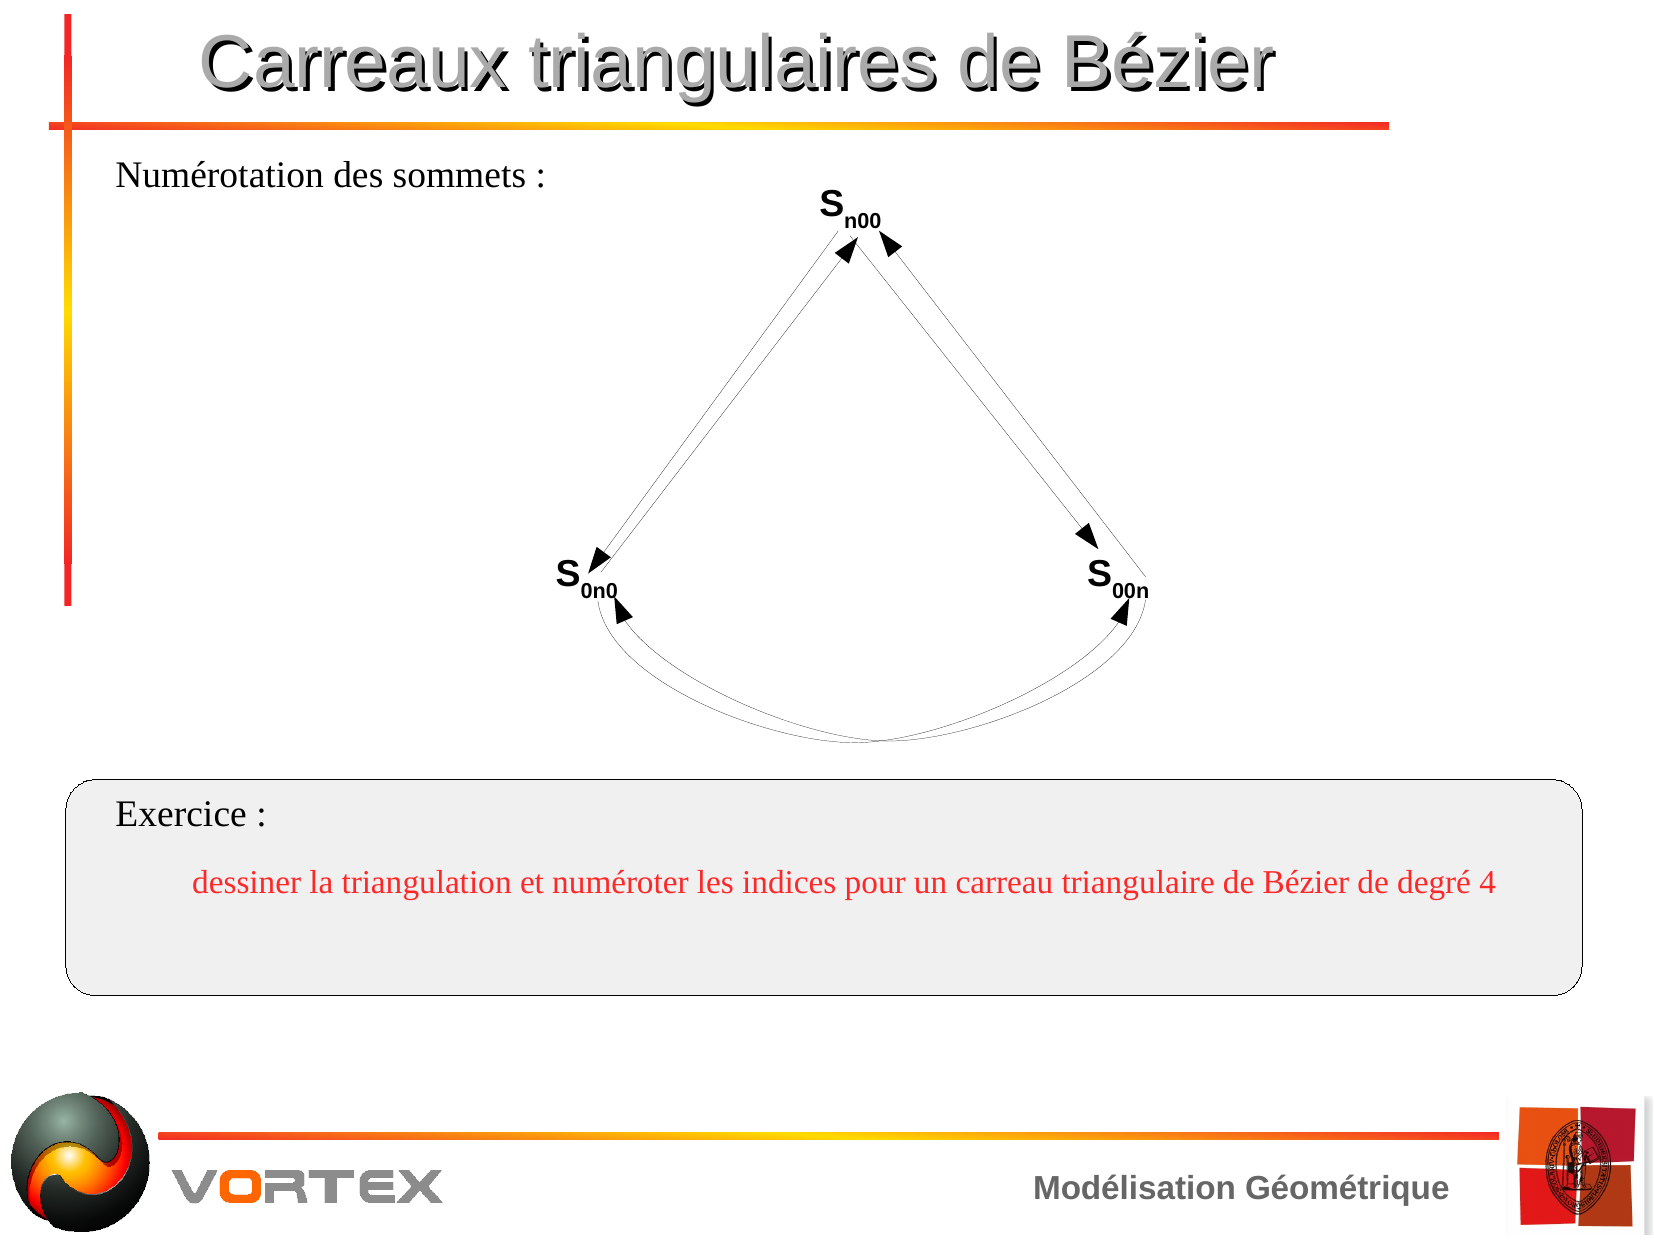

# Carreaux triangulaires de Bézier
Numérotation des sommets :
Exercice :
dessiner la triangulation et numéroter les indices pour un carreau triangulaire de Bézier de degré 4
Sn00
S0n0
S00n